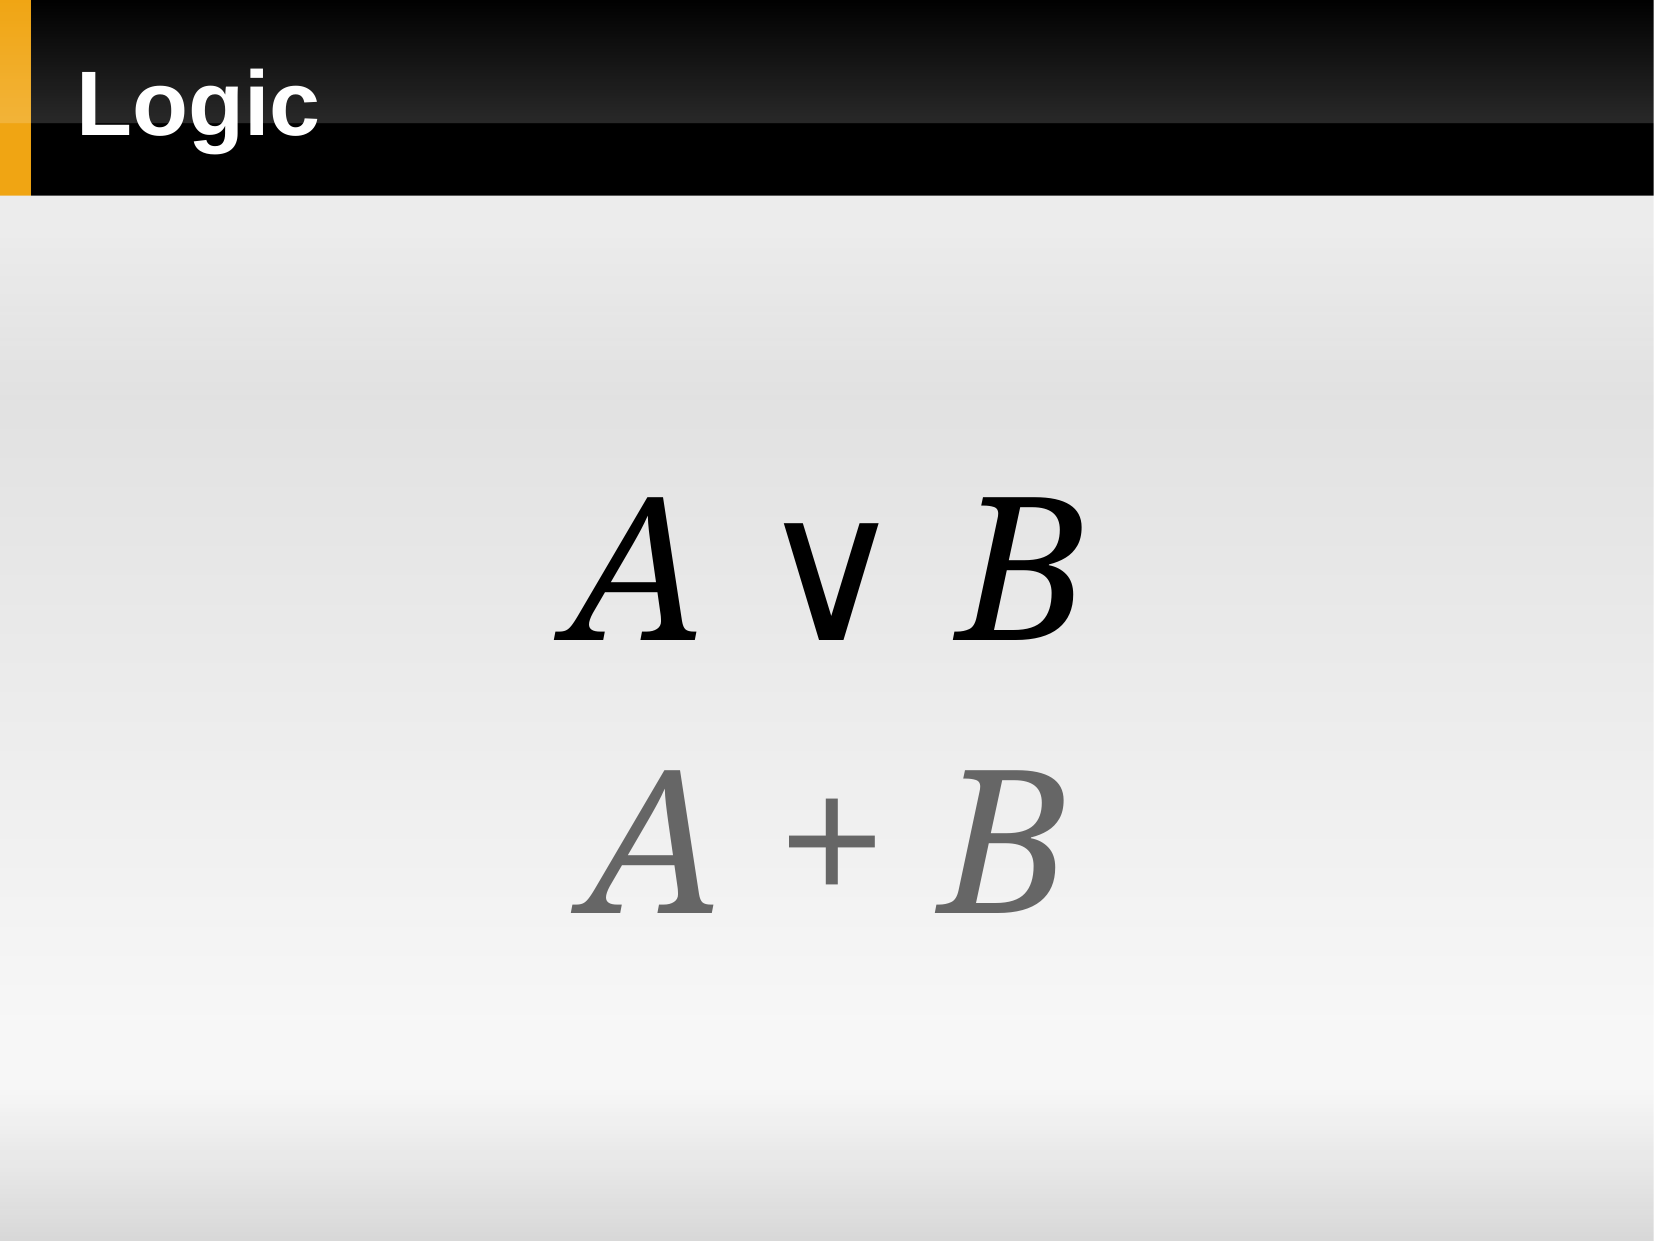

# Logic
A ∨ B
A + B